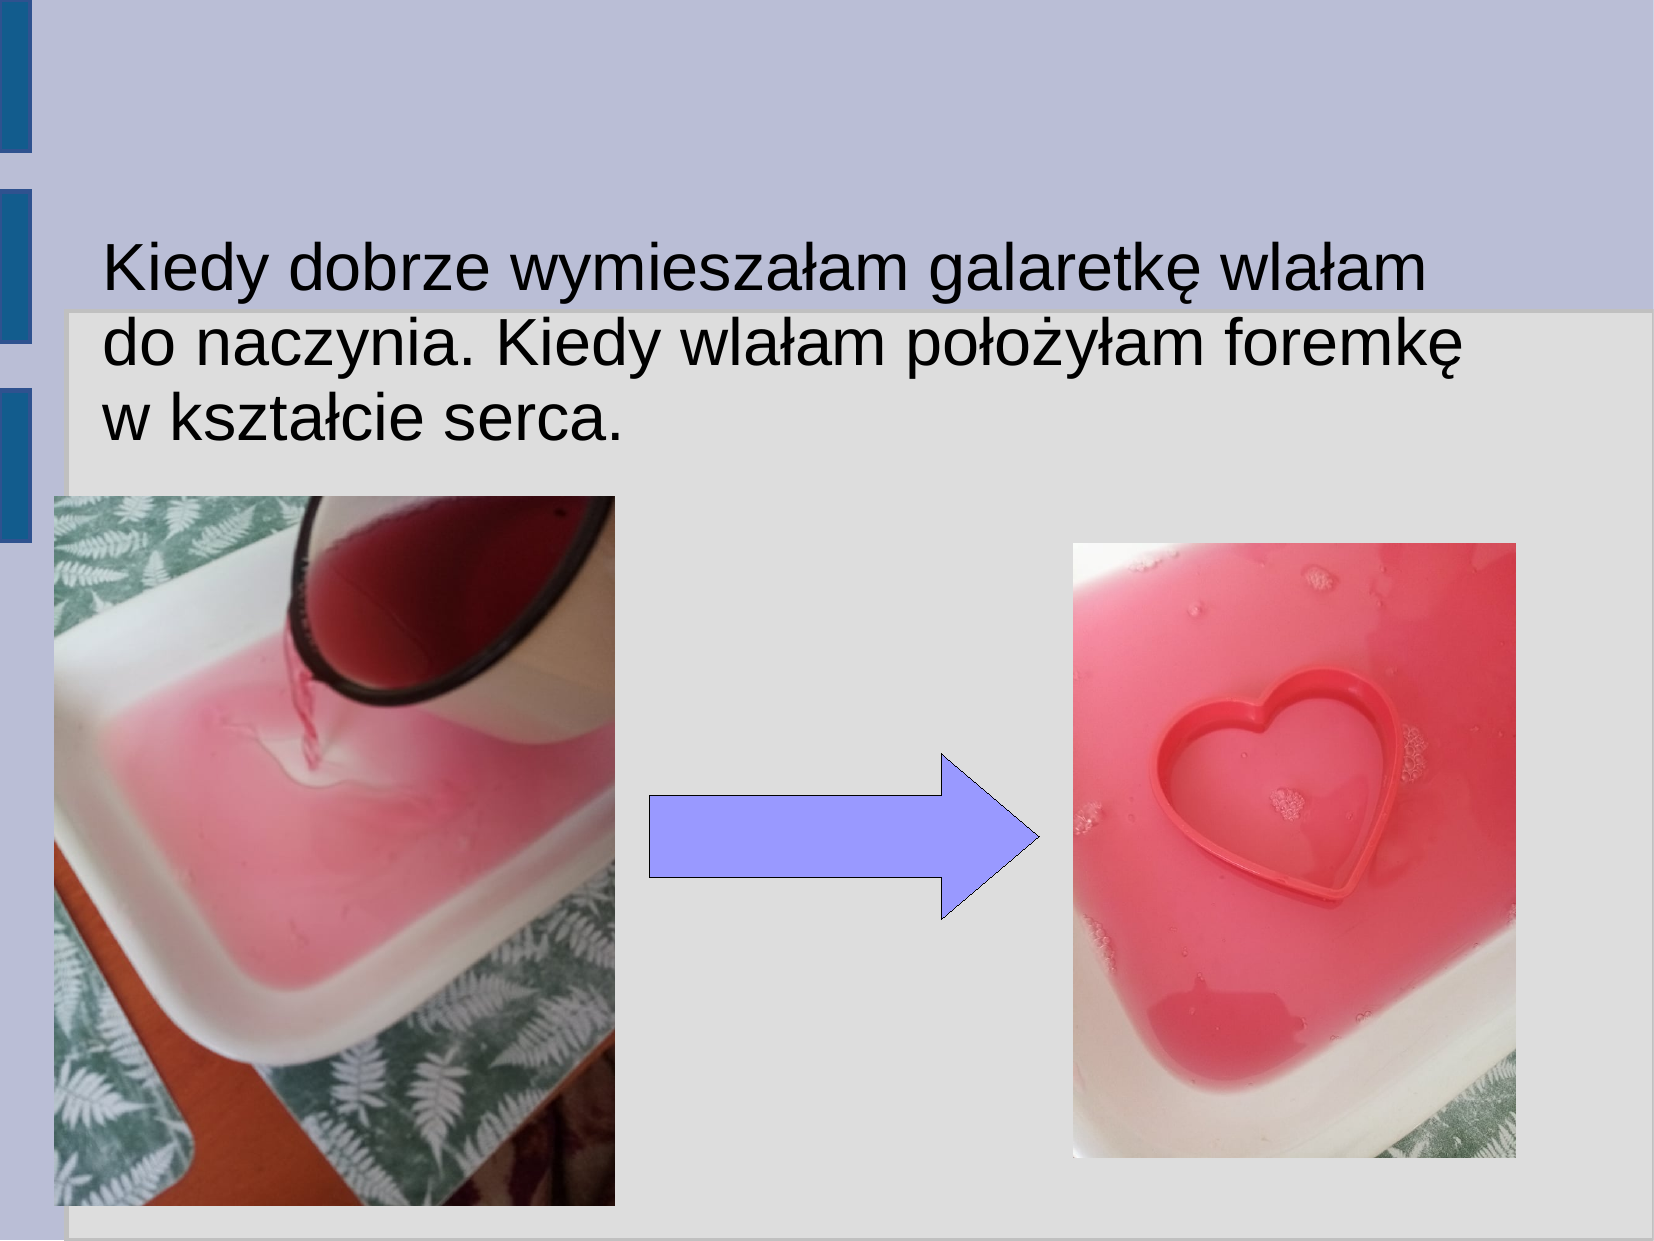

# Kiedy dobrze wymieszałam galaretkę wlałam
do naczynia. Kiedy wlałam położyłam foremkę w kształcie serca.